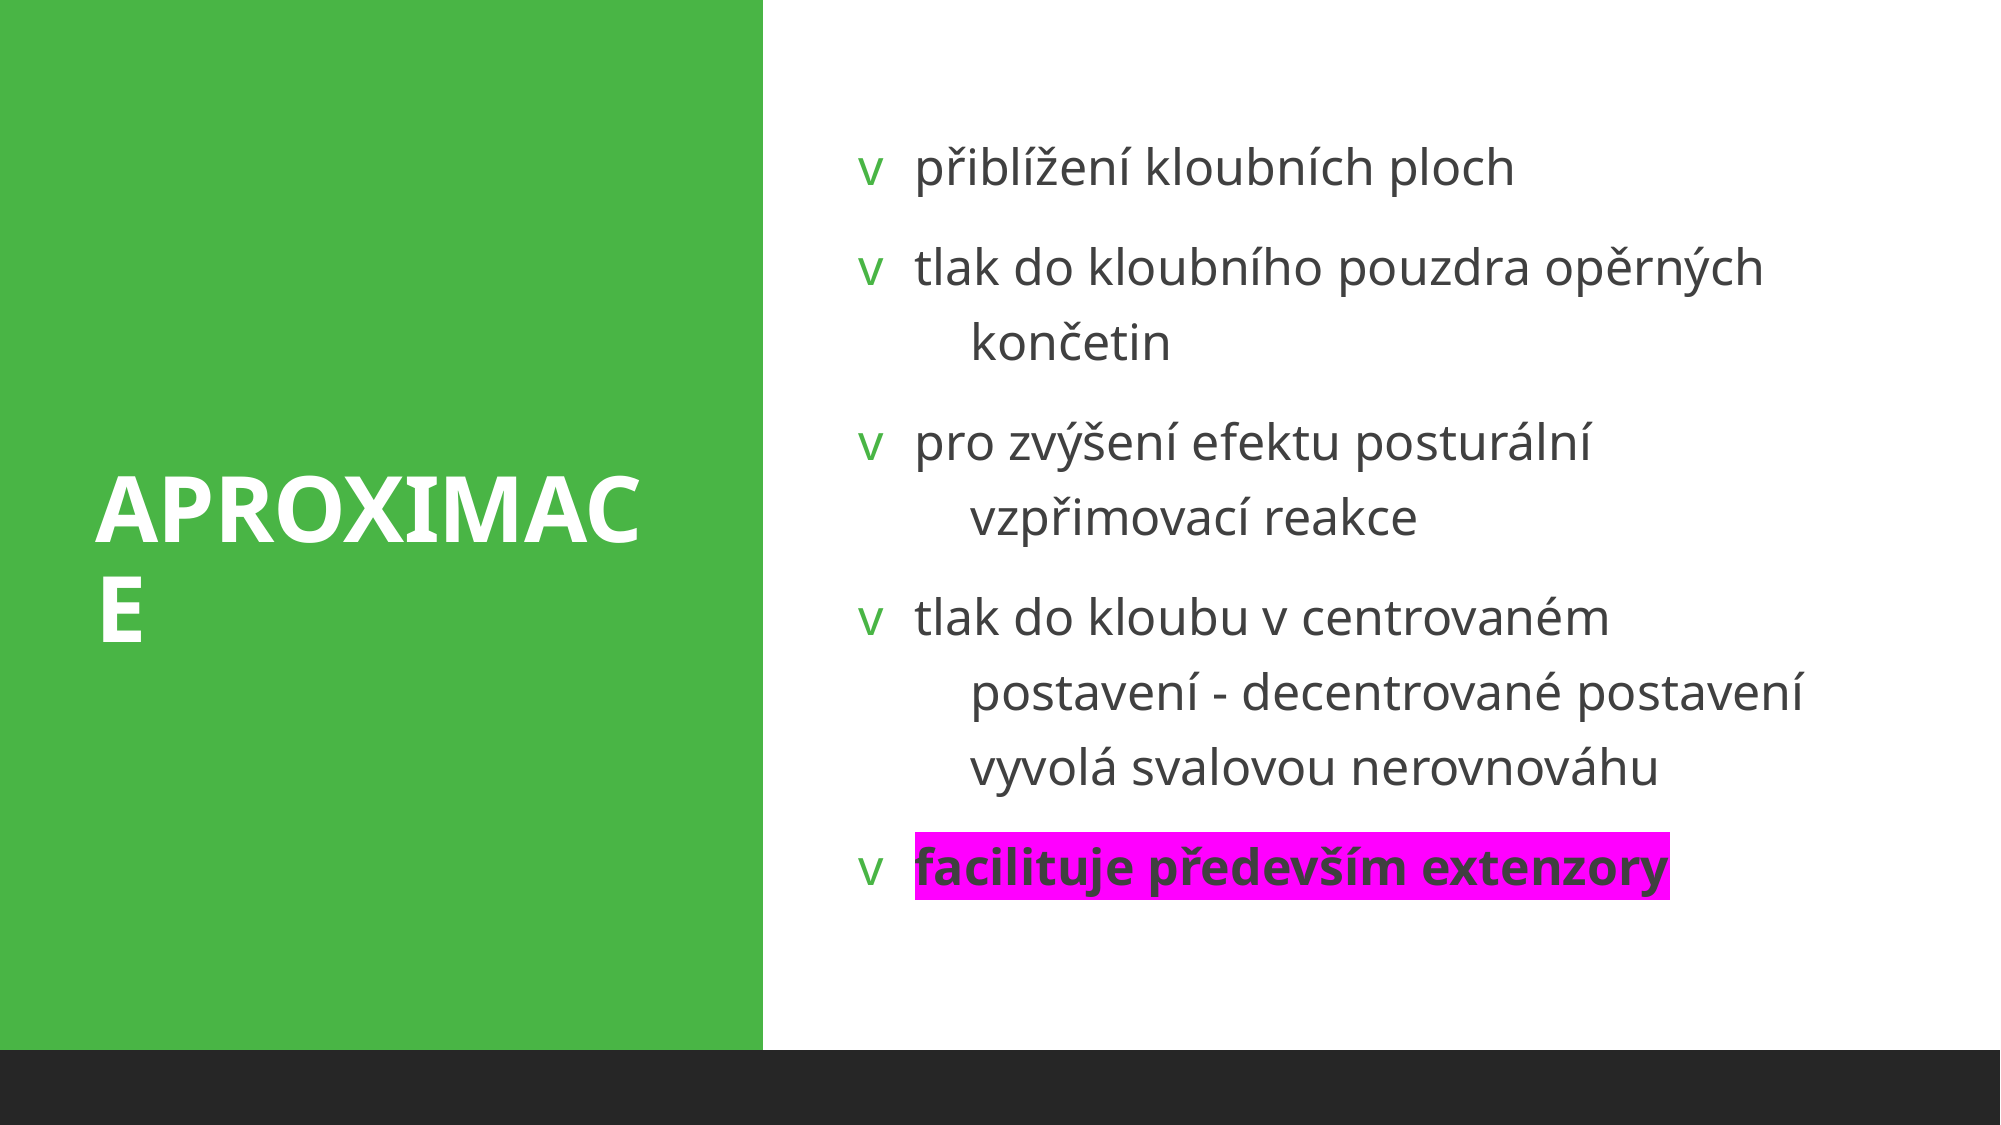

# APROXIMACE
přiblížení kloubních ploch
tlak do kloubního pouzdra opěrných končetin
pro zvýšení efektu posturální vzpřimovací reakce
tlak do kloubu v centrovaném postavení - decentrované postavení vyvolá svalovou nerovnováhu
facilituje především extenzory